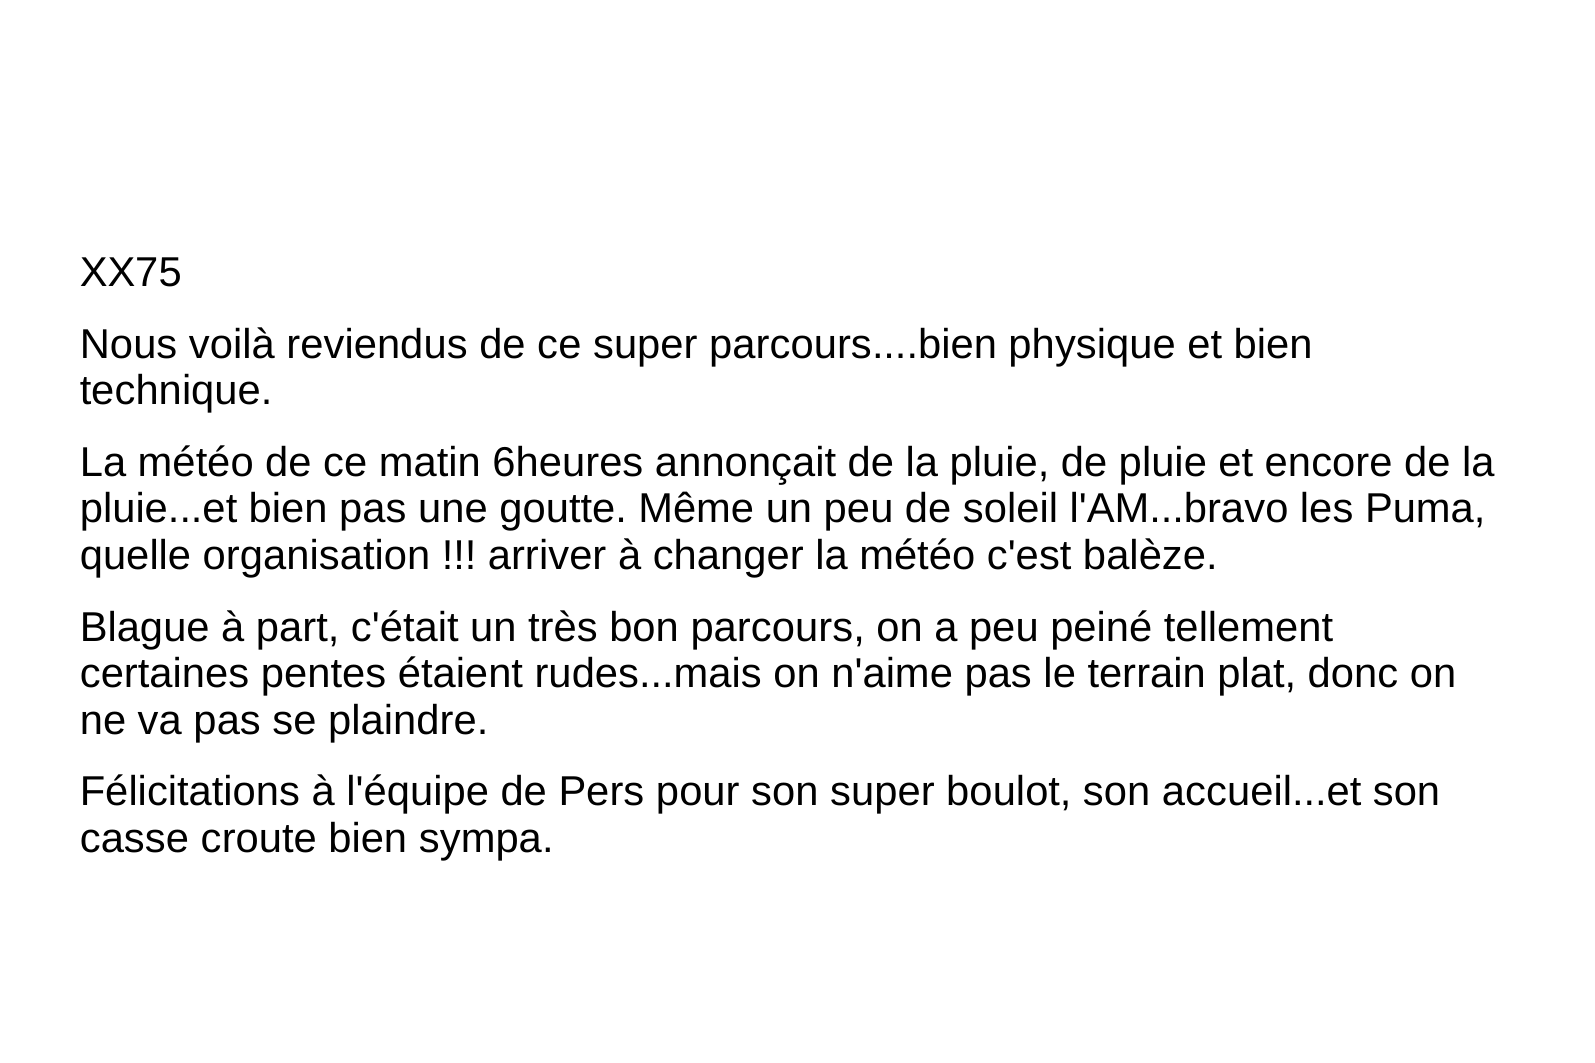

# XX75
Nous voilà reviendus de ce super parcours....bien physique et bien technique.
La météo de ce matin 6heures annonçait de la pluie, de pluie et encore de la pluie...et bien pas une goutte. Même un peu de soleil l'AM...bravo les Puma, quelle organisation !!! arriver à changer la météo c'est balèze.
Blague à part, c'était un très bon parcours, on a peu peiné tellement certaines pentes étaient rudes...mais on n'aime pas le terrain plat, donc on ne va pas se plaindre.
Félicitations à l'équipe de Pers pour son super boulot, son accueil...et son casse croute bien sympa.